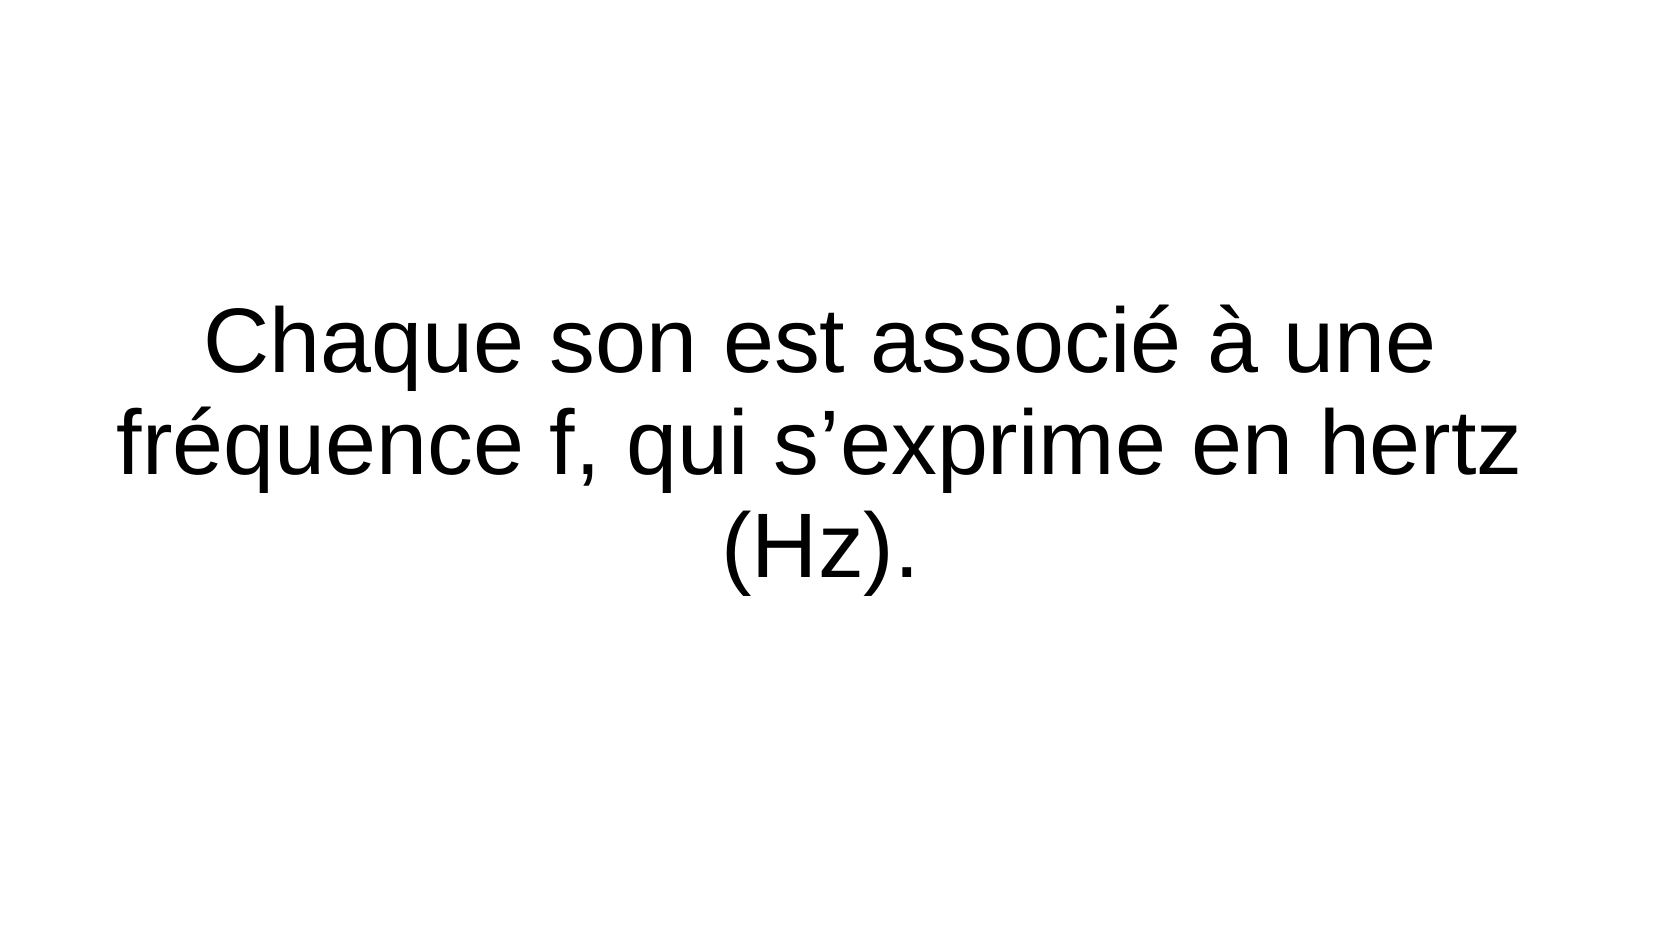

# Chaque son est associé à une fréquence f, qui s’exprime en hertz (Hz).